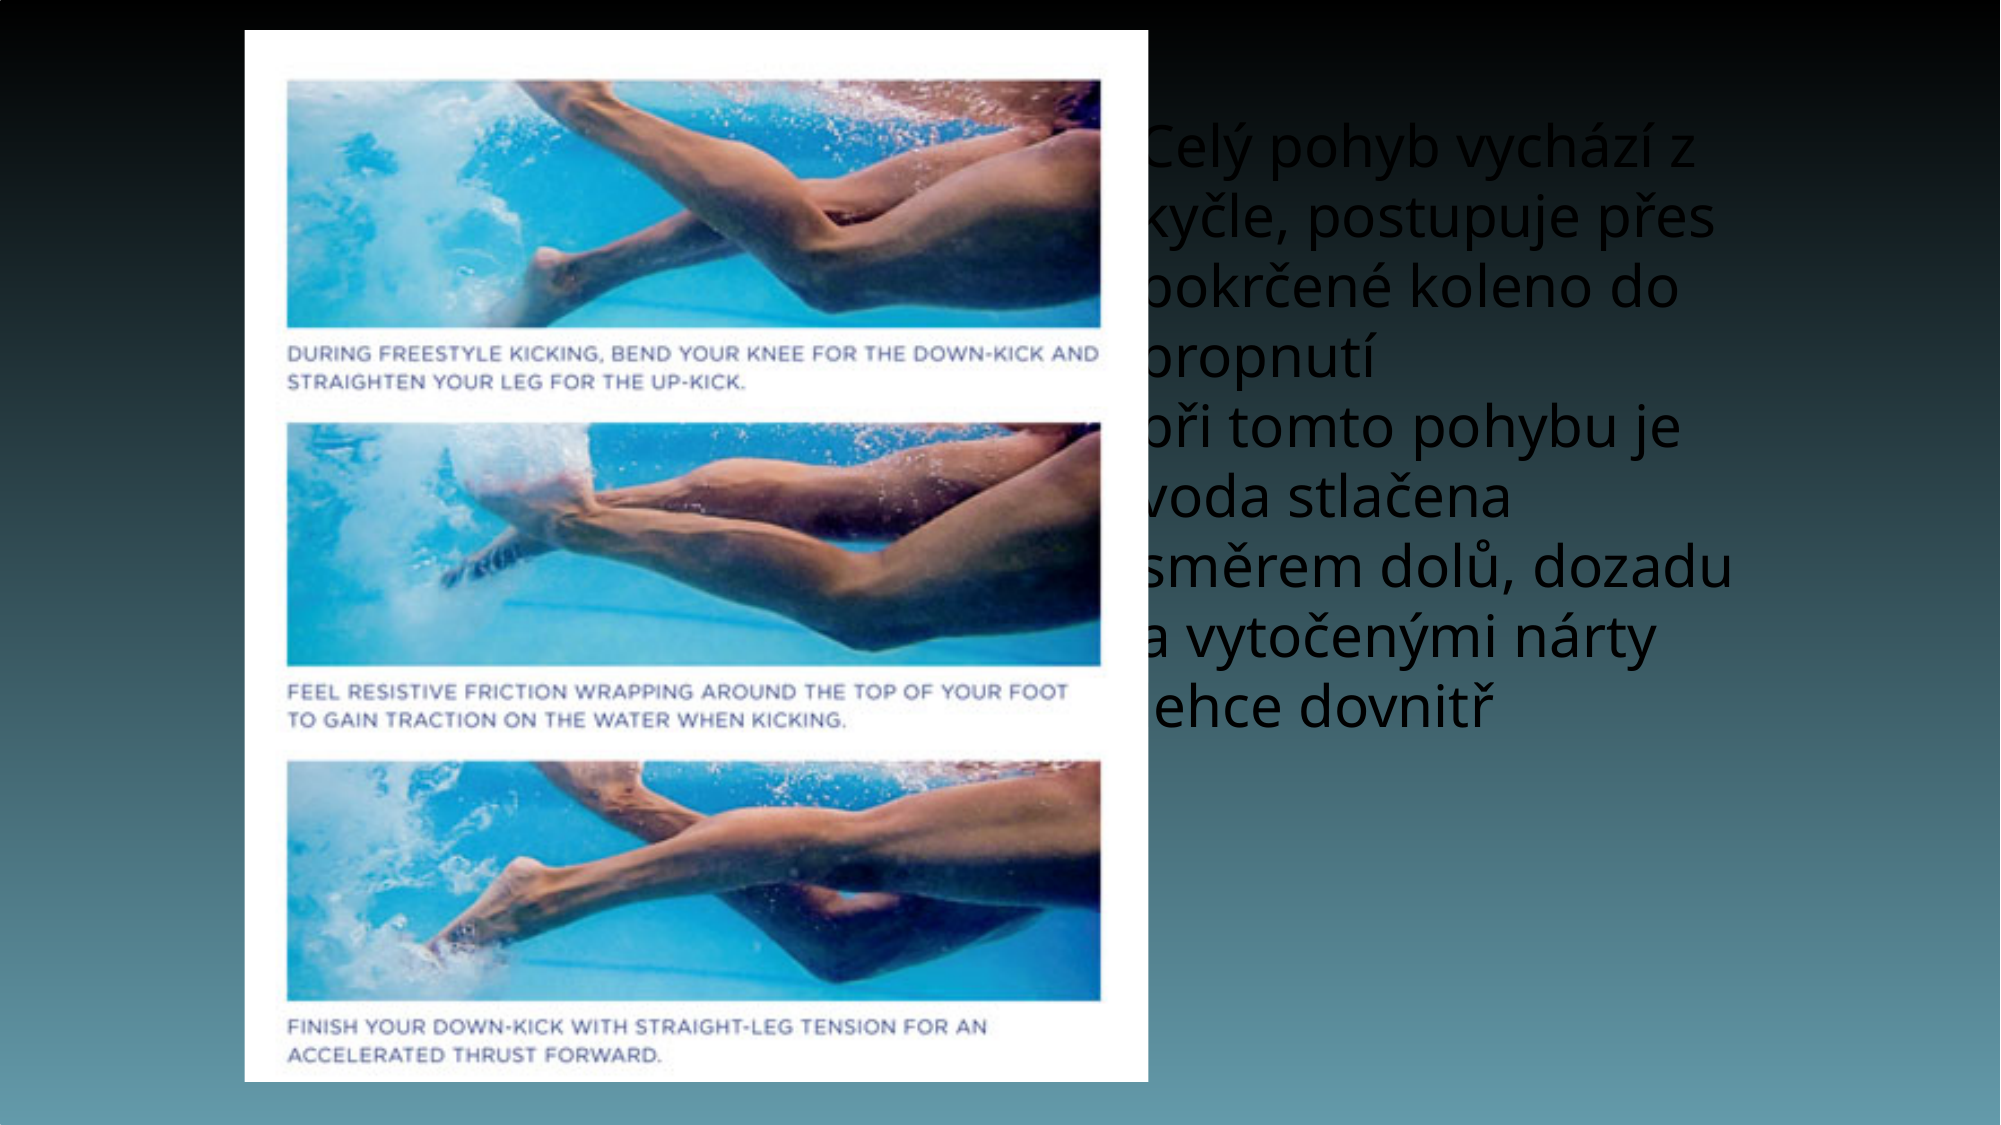

Celý pohyb vychází z kyčle, postupuje přes pokrčené koleno do propnutí
při tomto pohybu je voda stlačena směrem dolů, dozadu a vytočenými nárty lehce dovnitř